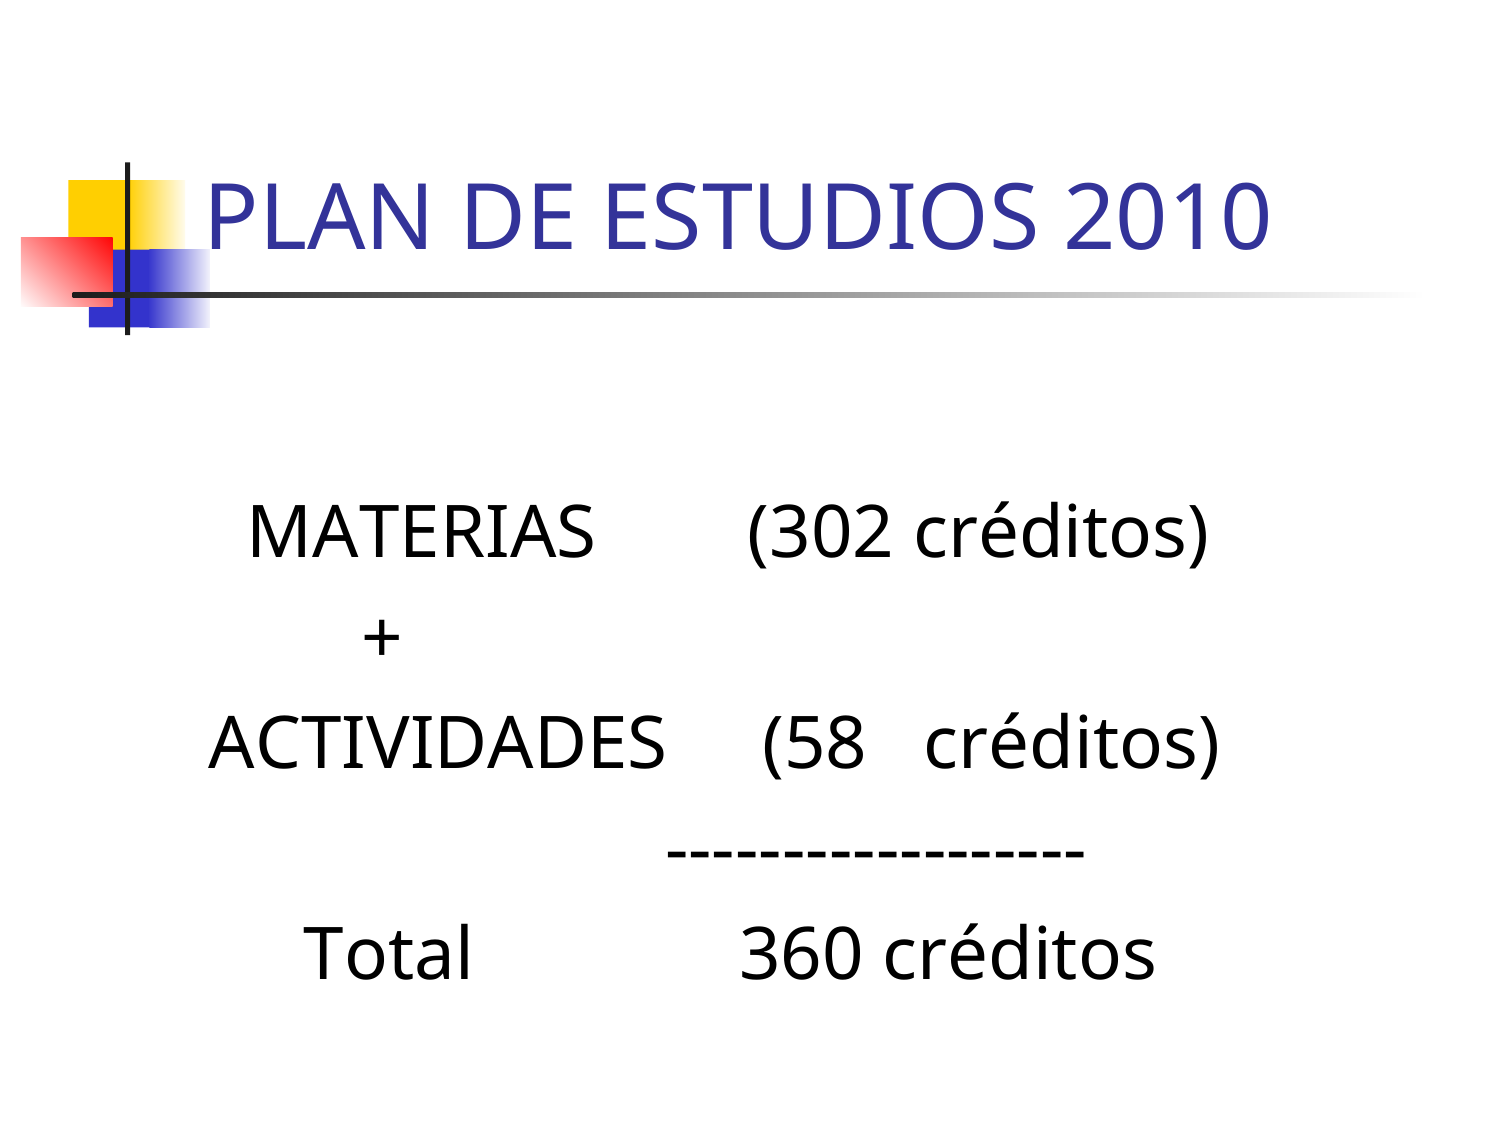

# PLAN DE ESTUDIOS 2010
 MATERIAS (302 créditos)
 +
ACTIVIDADES (58 créditos)
 ------------------
 Total 360 créditos